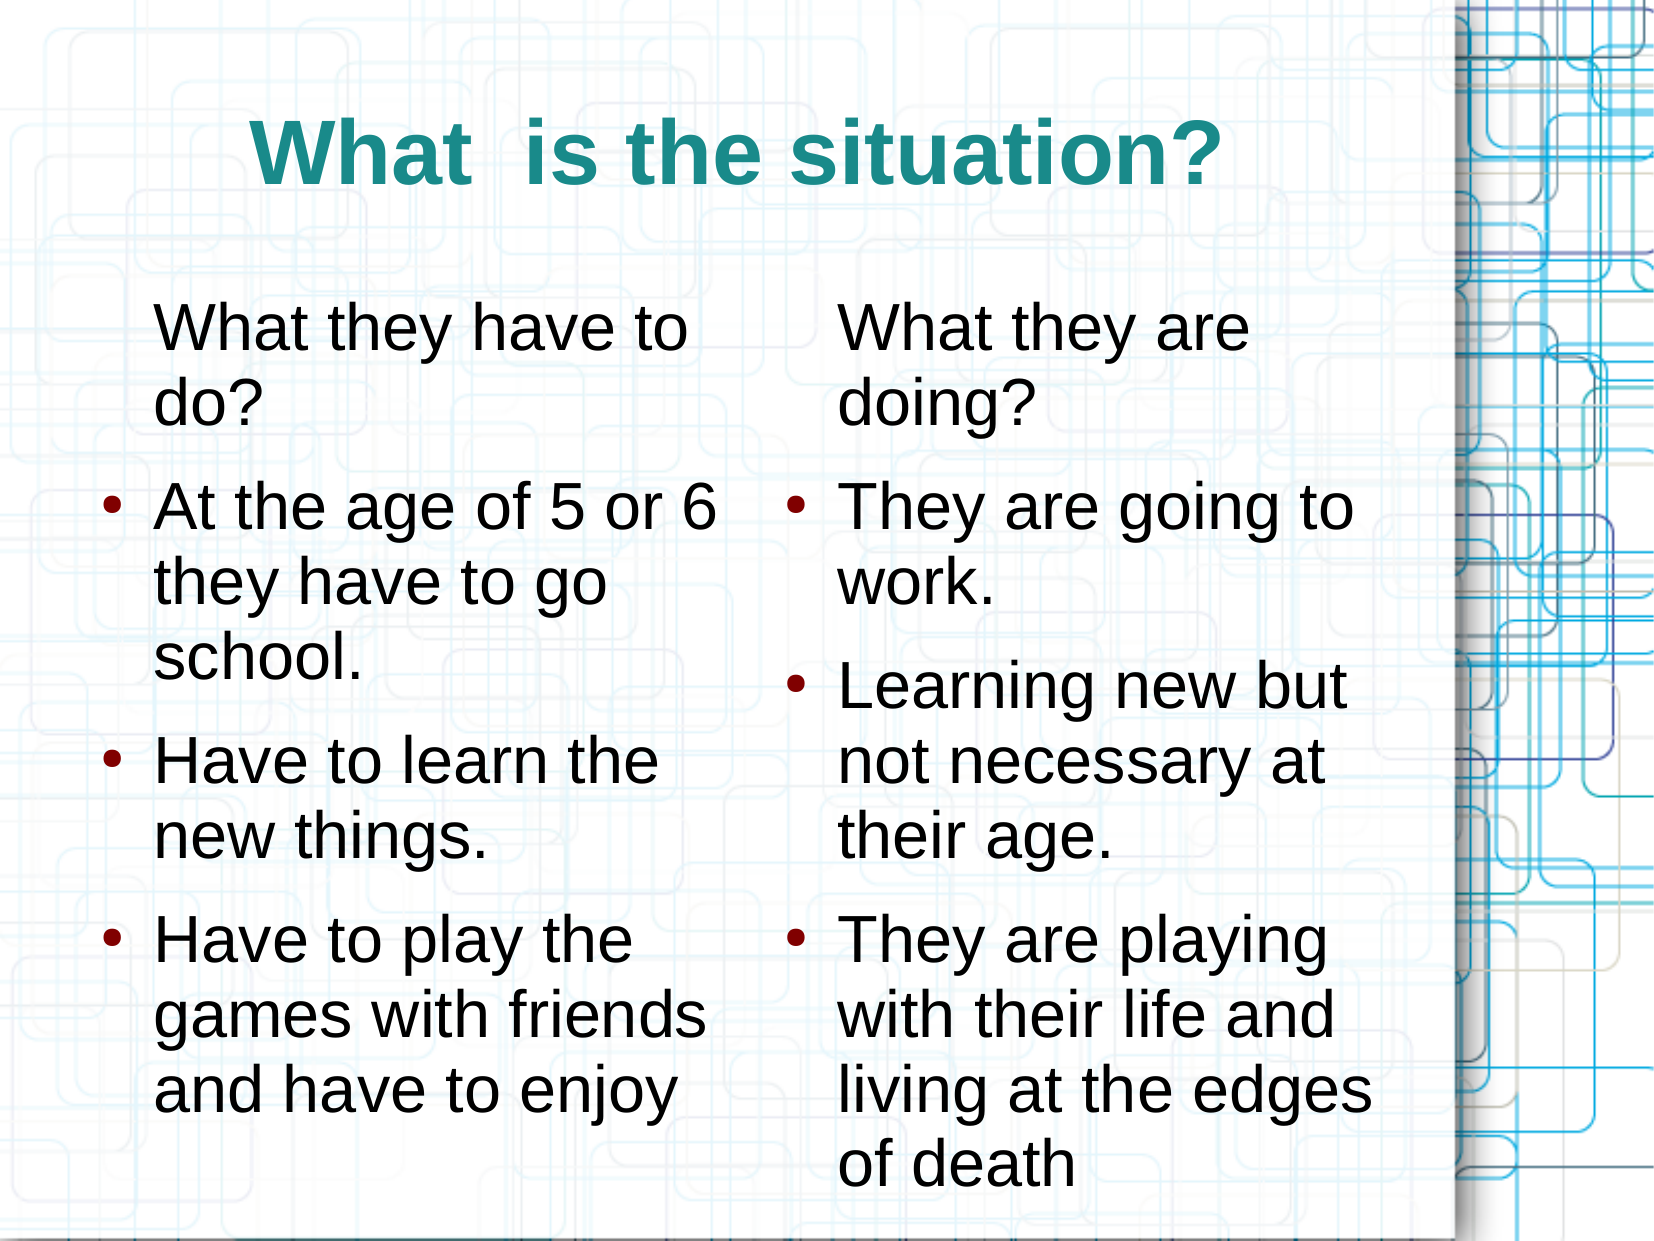

# What is the situation?
What they have to do?
At the age of 5 or 6 they have to go school.
Have to learn the new things.
Have to play the games with friends and have to enjoy
What they are doing?
They are going to work.
Learning new but not necessary at their age.
They are playing with their life and living at the edges of death